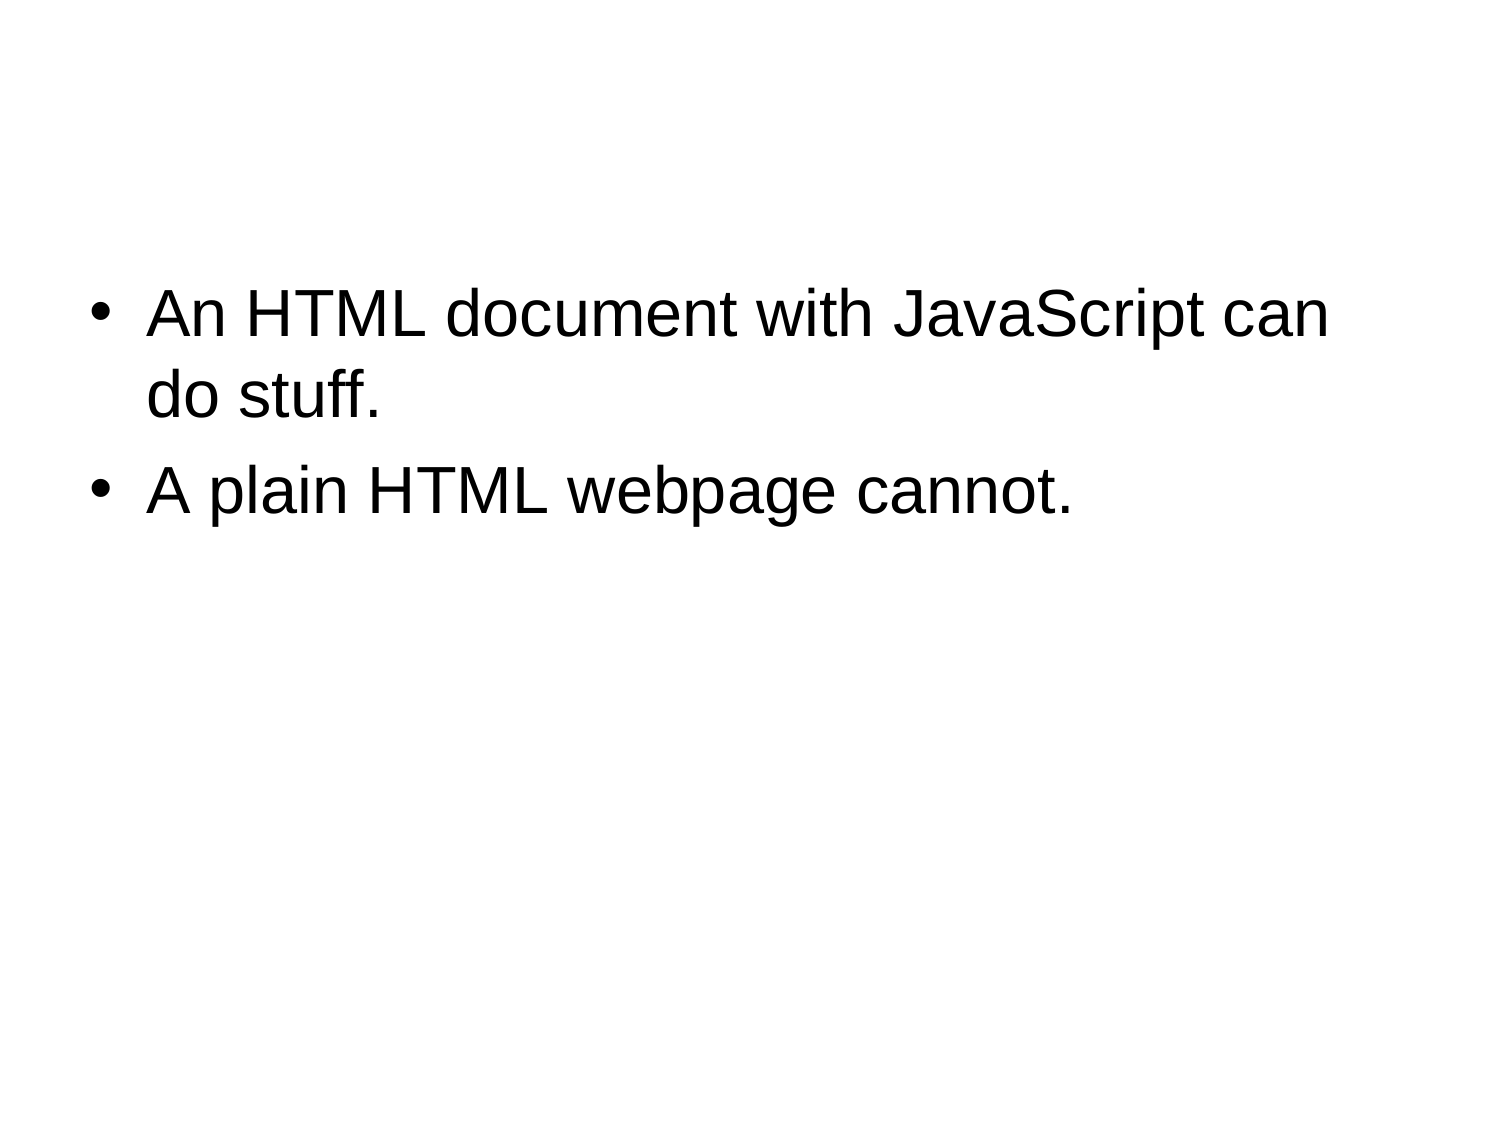

# An HTML document with JavaScript can do stuff.
A plain HTML webpage cannot.